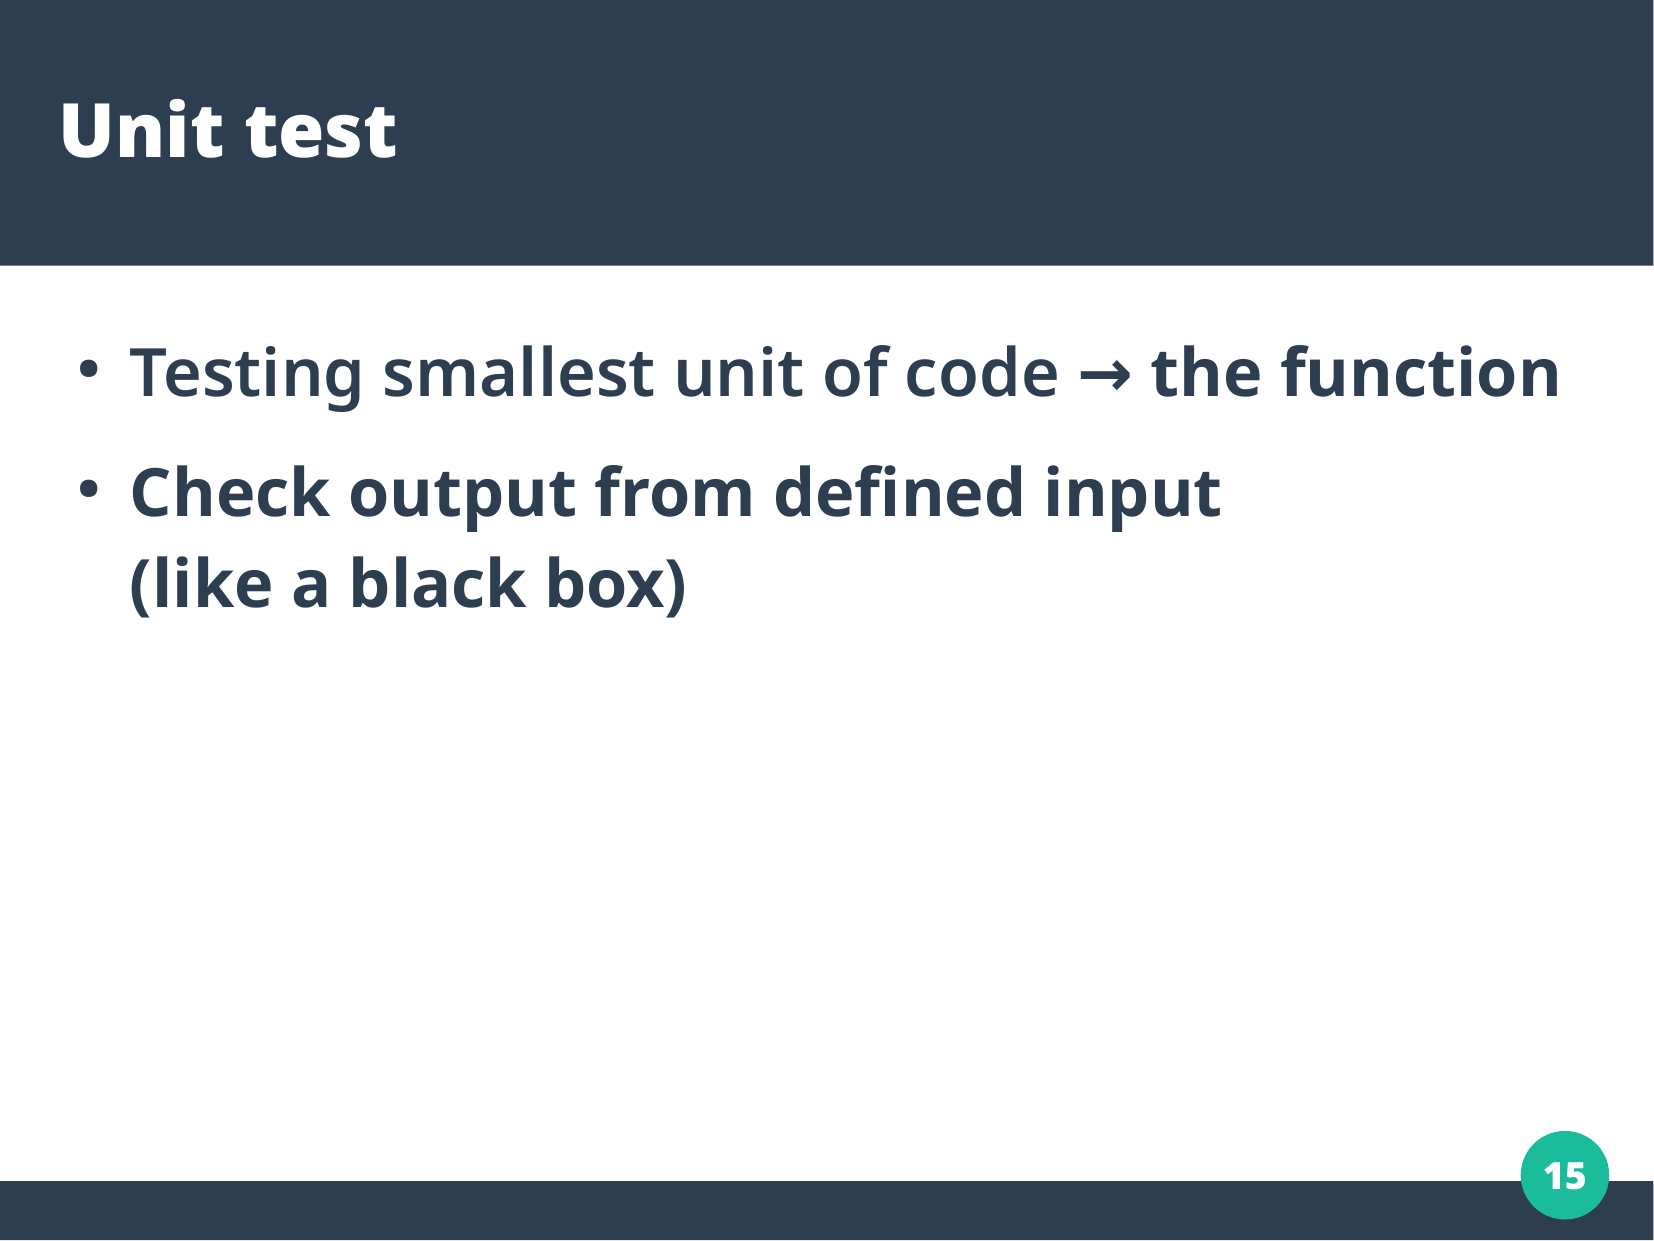

# Unit test
Testing smallest unit of code → the function
Check output from defined input
(like a black box)
15